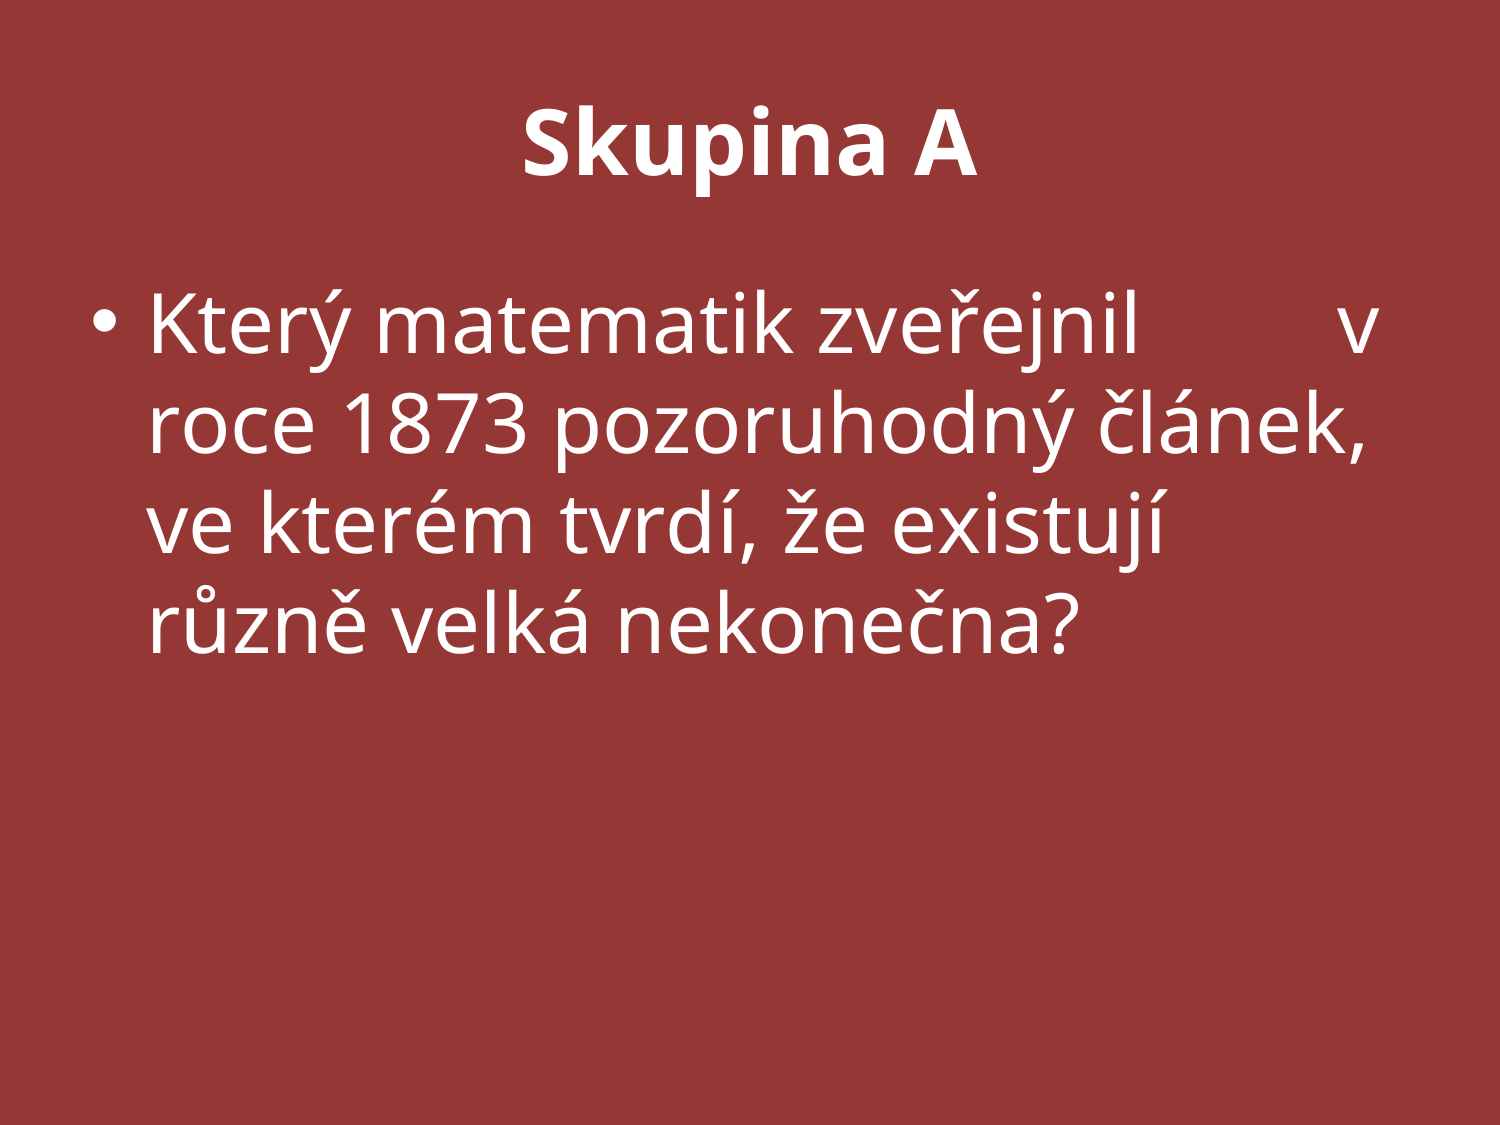

# Skupina A
Který matematik zveřejnil v roce 1873 pozoruhodný článek, ve kterém tvrdí, že existují různě velká nekonečna?